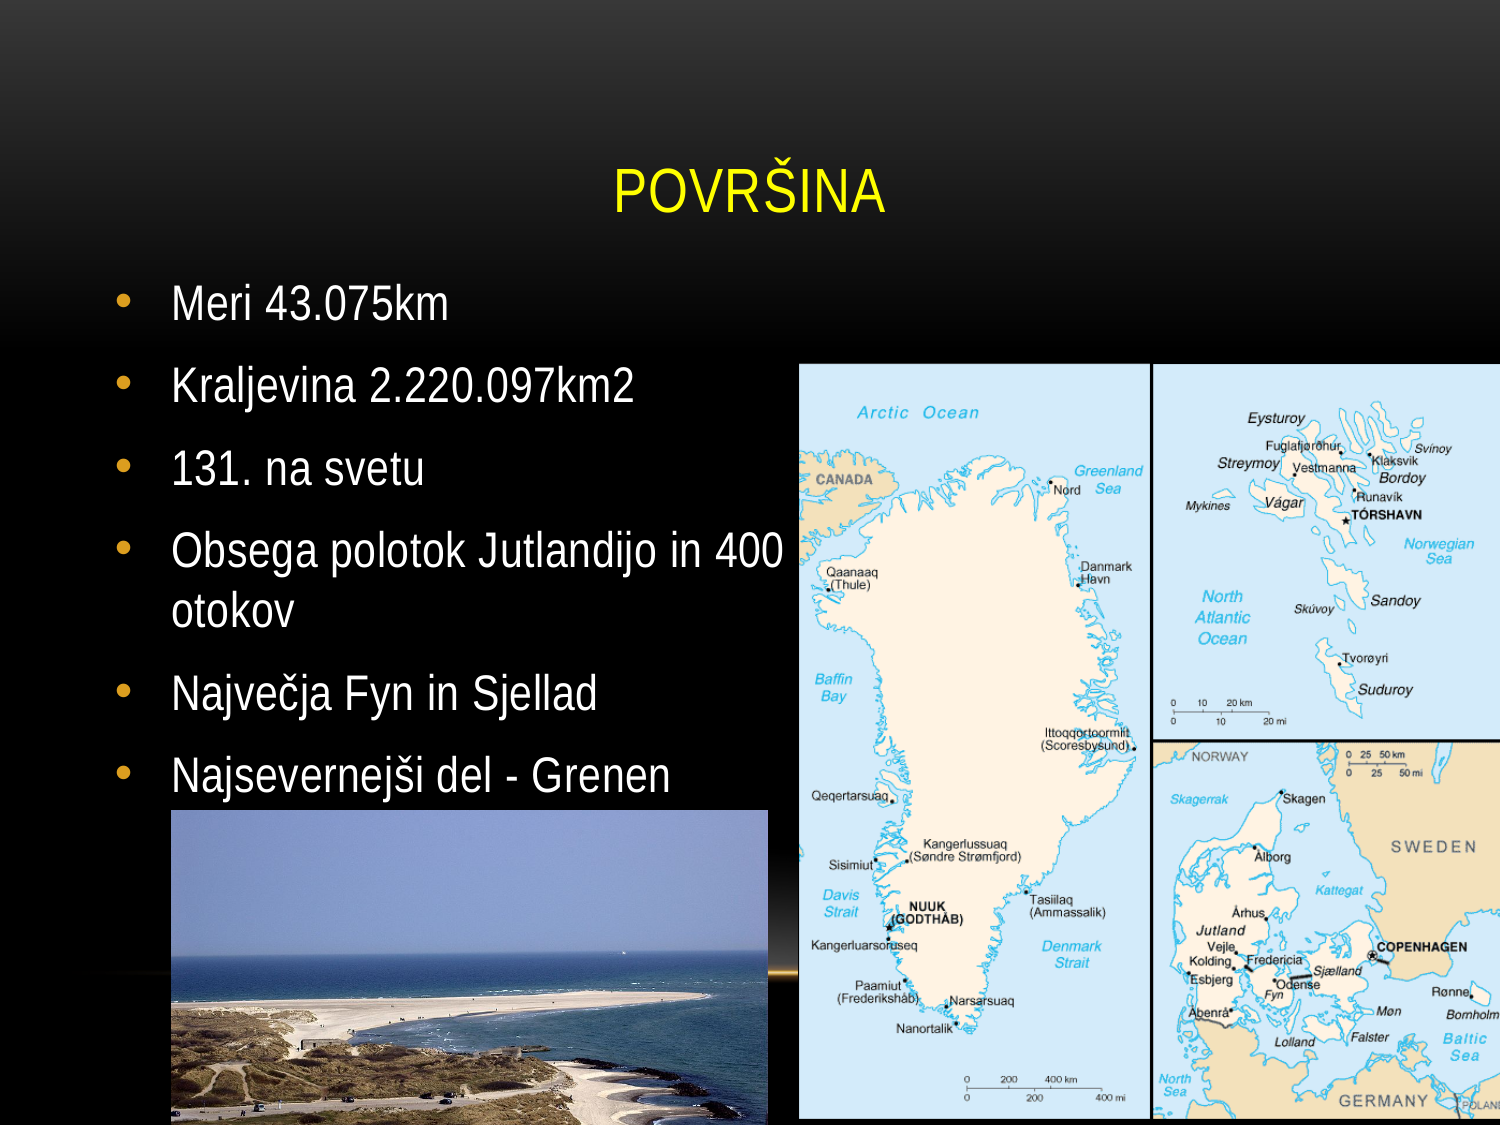

# POVRŠINA
Meri 43.075km
Kraljevina 2.220.097km2
131. na svetu
Obsega polotok Jutlandijo in 400 drugih otokov
Največja Fyn in Sjellad
Najsevernejši del - Grenen